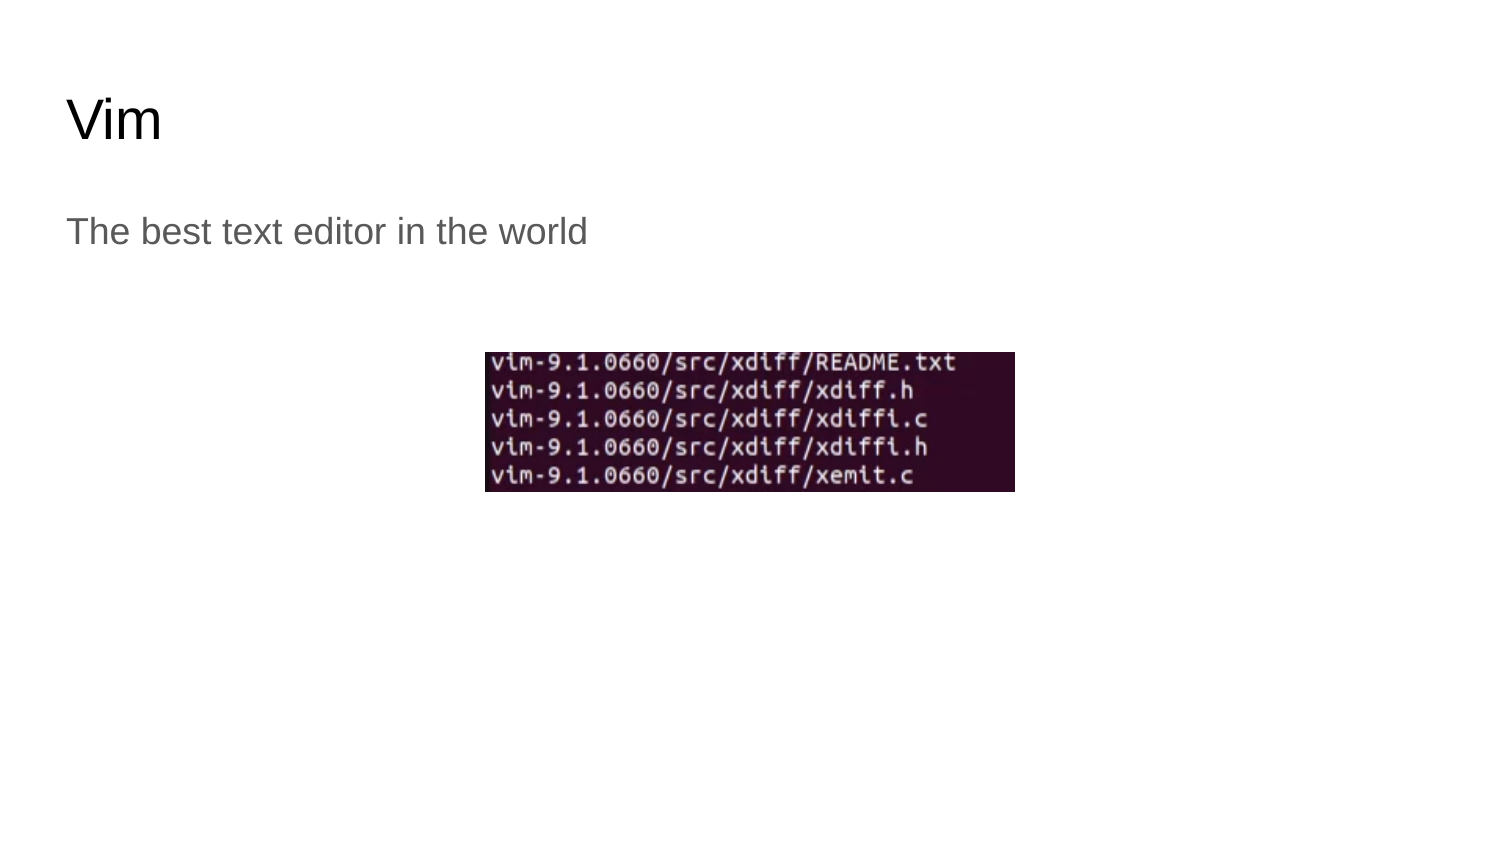

# Vim
The best text editor in the world